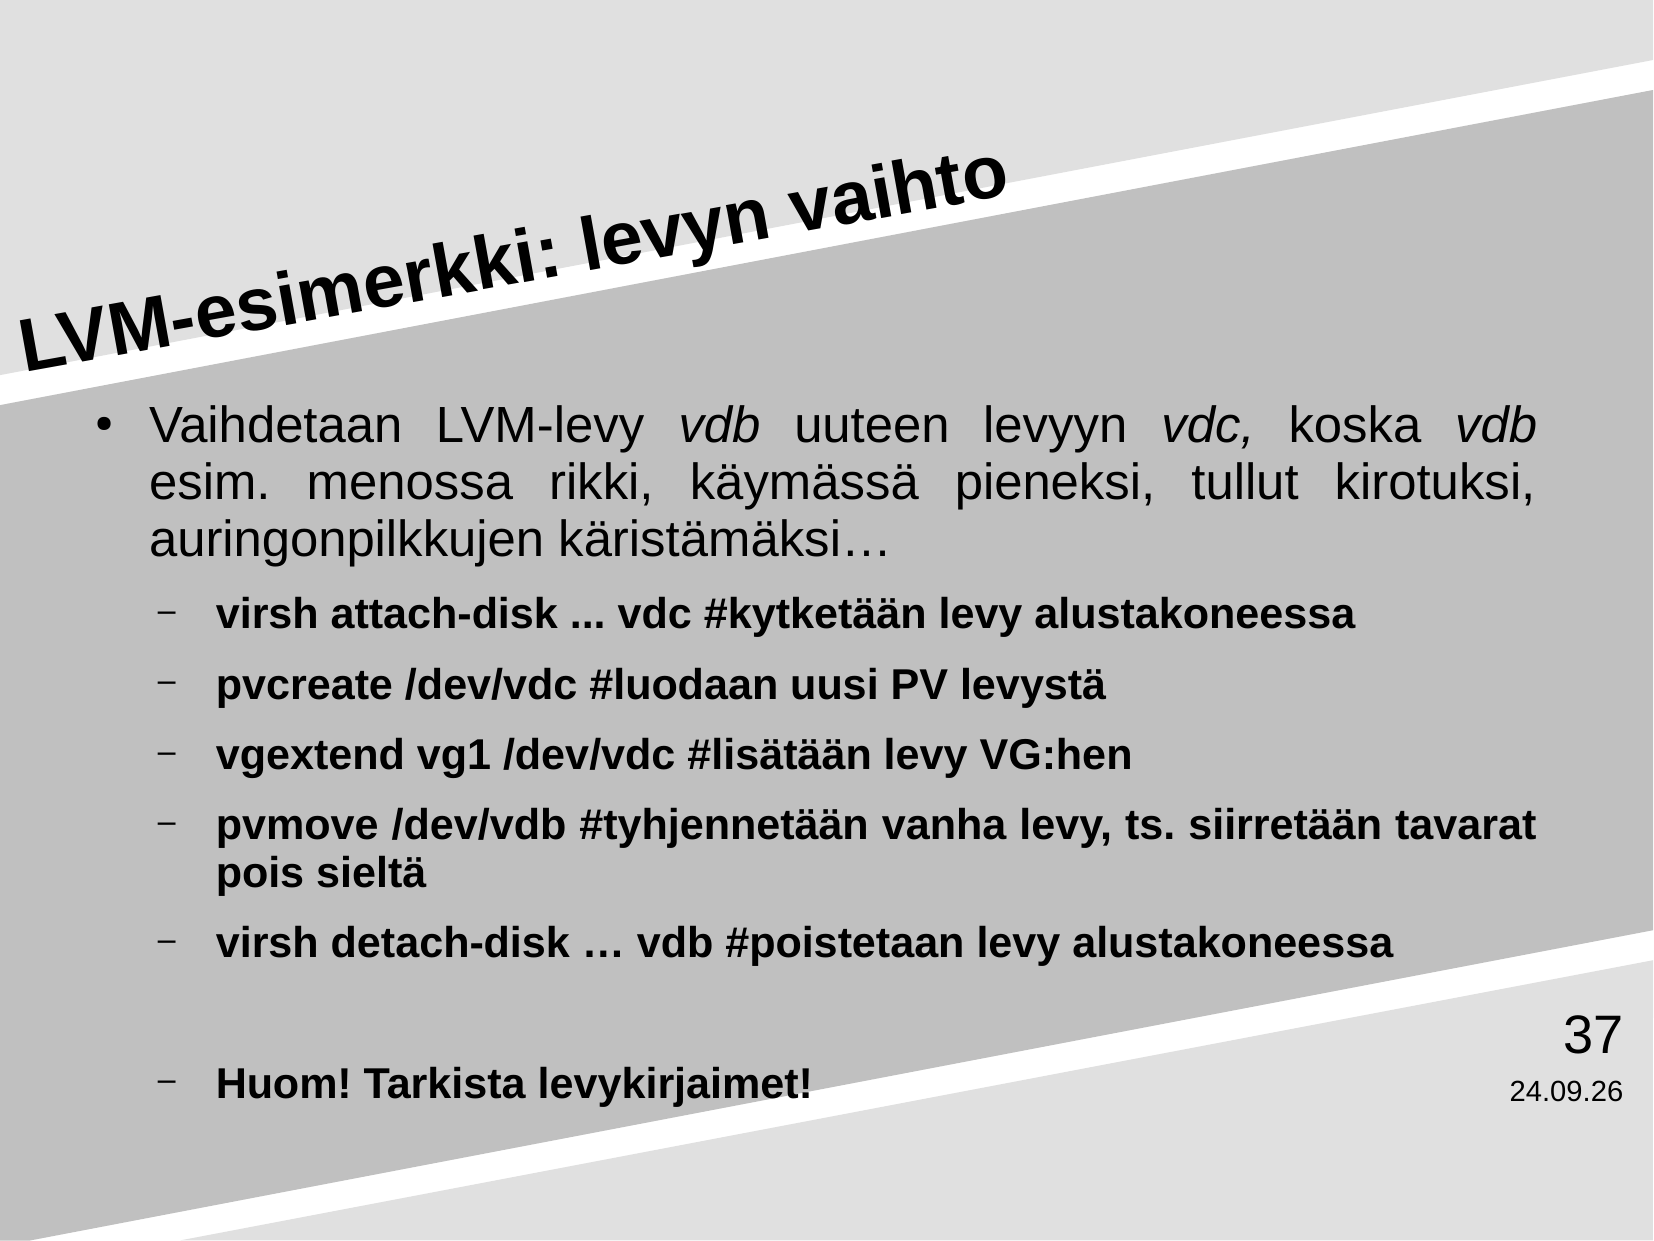

# LVM-esimerkki: levyn vaihto
Vaihdetaan LVM-levy vdb uuteen levyyn vdc, koska vdb esim. menossa rikki, käymässä pieneksi, tullut kirotuksi, auringonpilkkujen käristämäksi…
virsh attach-disk ... vdc #kytketään levy alustakoneessa
pvcreate /dev/vdc #luodaan uusi PV levystä
vgextend vg1 /dev/vdc #lisätään levy VG:hen
pvmove /dev/vdb #tyhjennetään vanha levy, ts. siirretään tavarat pois sieltä
virsh detach-disk … vdb #poistetaan levy alustakoneessa
Huom! Tarkista levykirjaimet!
37